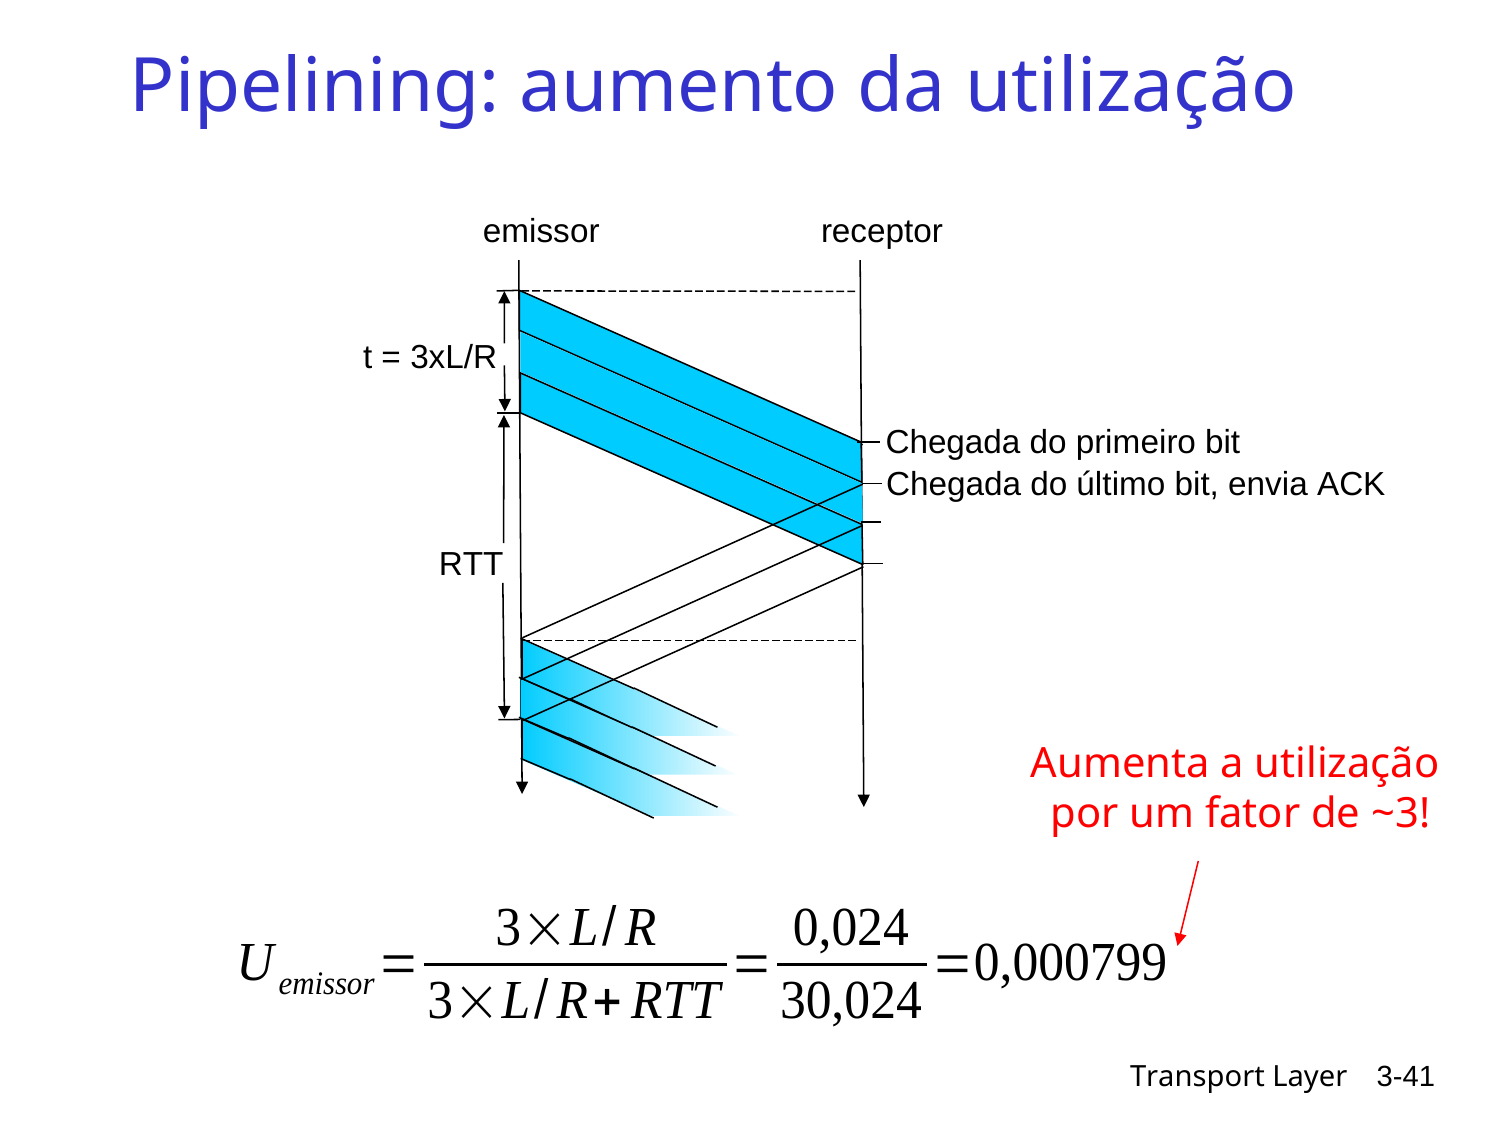

Pipelining: aumento da utilização
emissor
receptor
t = 3xL/R
Chegada do primeiro bit
Chegada do último bit, envia ACK
RTT
Aumenta a utilização
por um fator de ~3!
Transport Layer